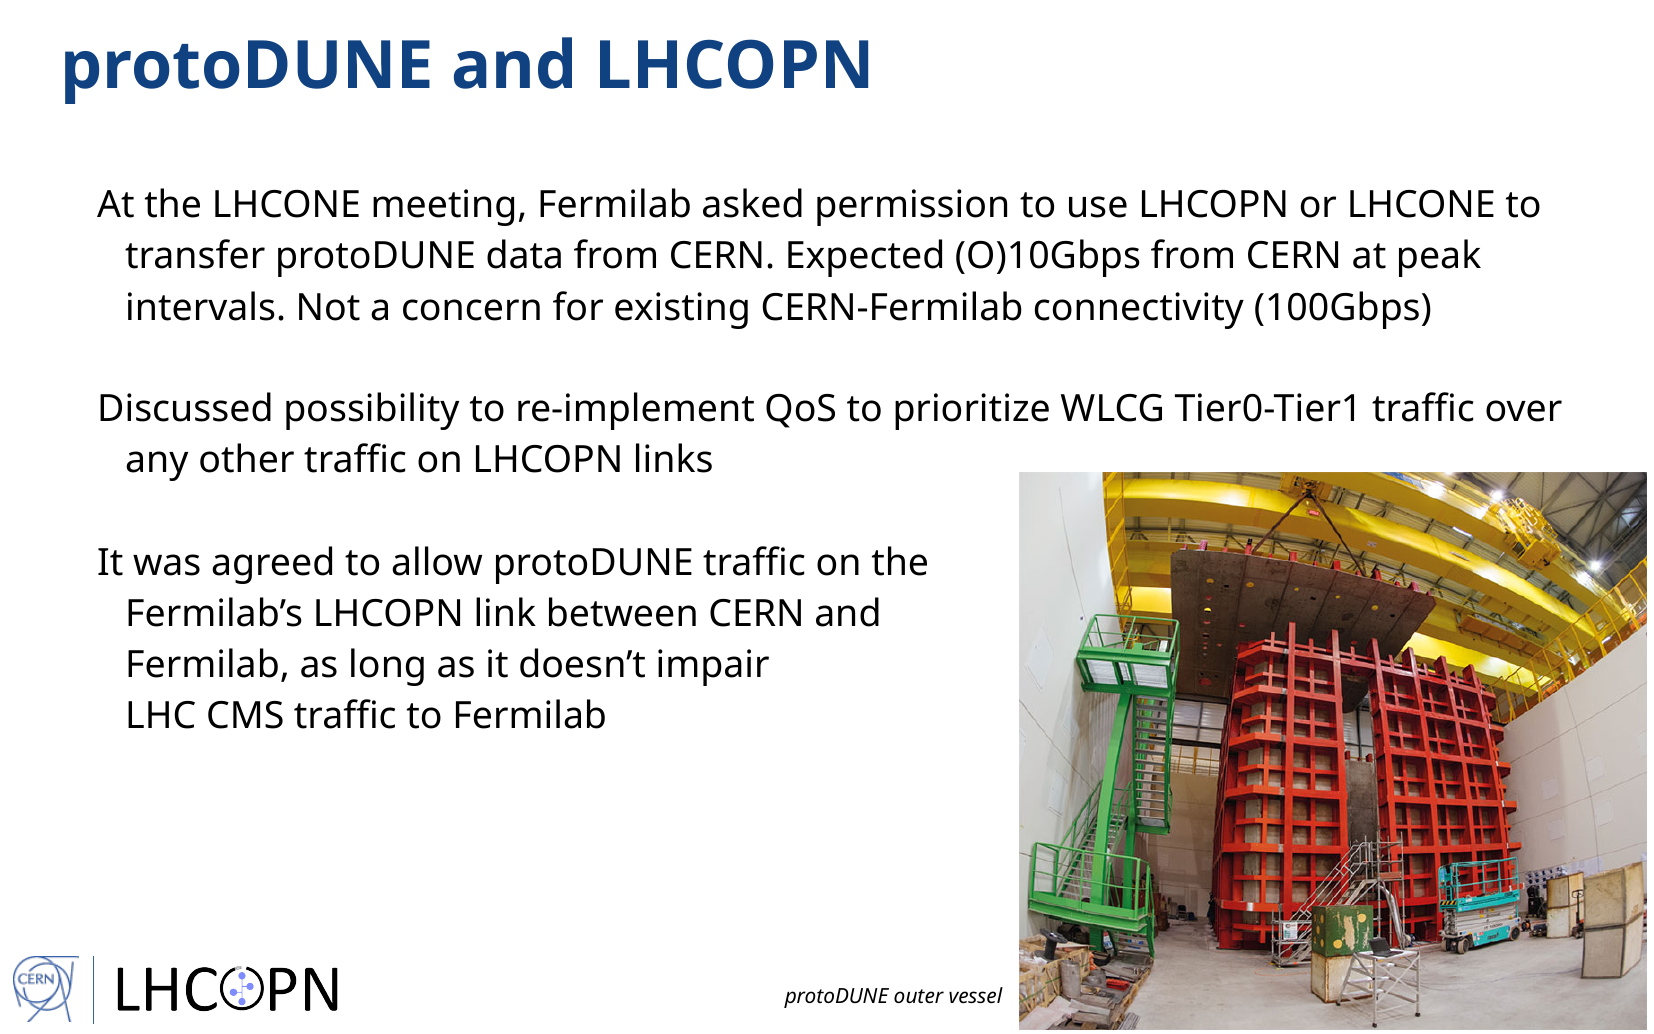

# protoDUNE and LHCOPN
At the LHCONE meeting, Fermilab asked permission to use LHCOPN or LHCONE to transfer protoDUNE data from CERN. Expected (O)10Gbps from CERN at peak intervals. Not a concern for existing CERN-Fermilab connectivity (100Gbps)
Discussed possibility to re-implement QoS to prioritize WLCG Tier0-Tier1 traffic over any other traffic on LHCOPN links
It was agreed to allow protoDUNE traffic on the
Fermilab’s LHCOPN link between CERN and
Fermilab, as long as it doesn’t impair
LHC CMS traffic to Fermilab
protoDUNE outer vessel